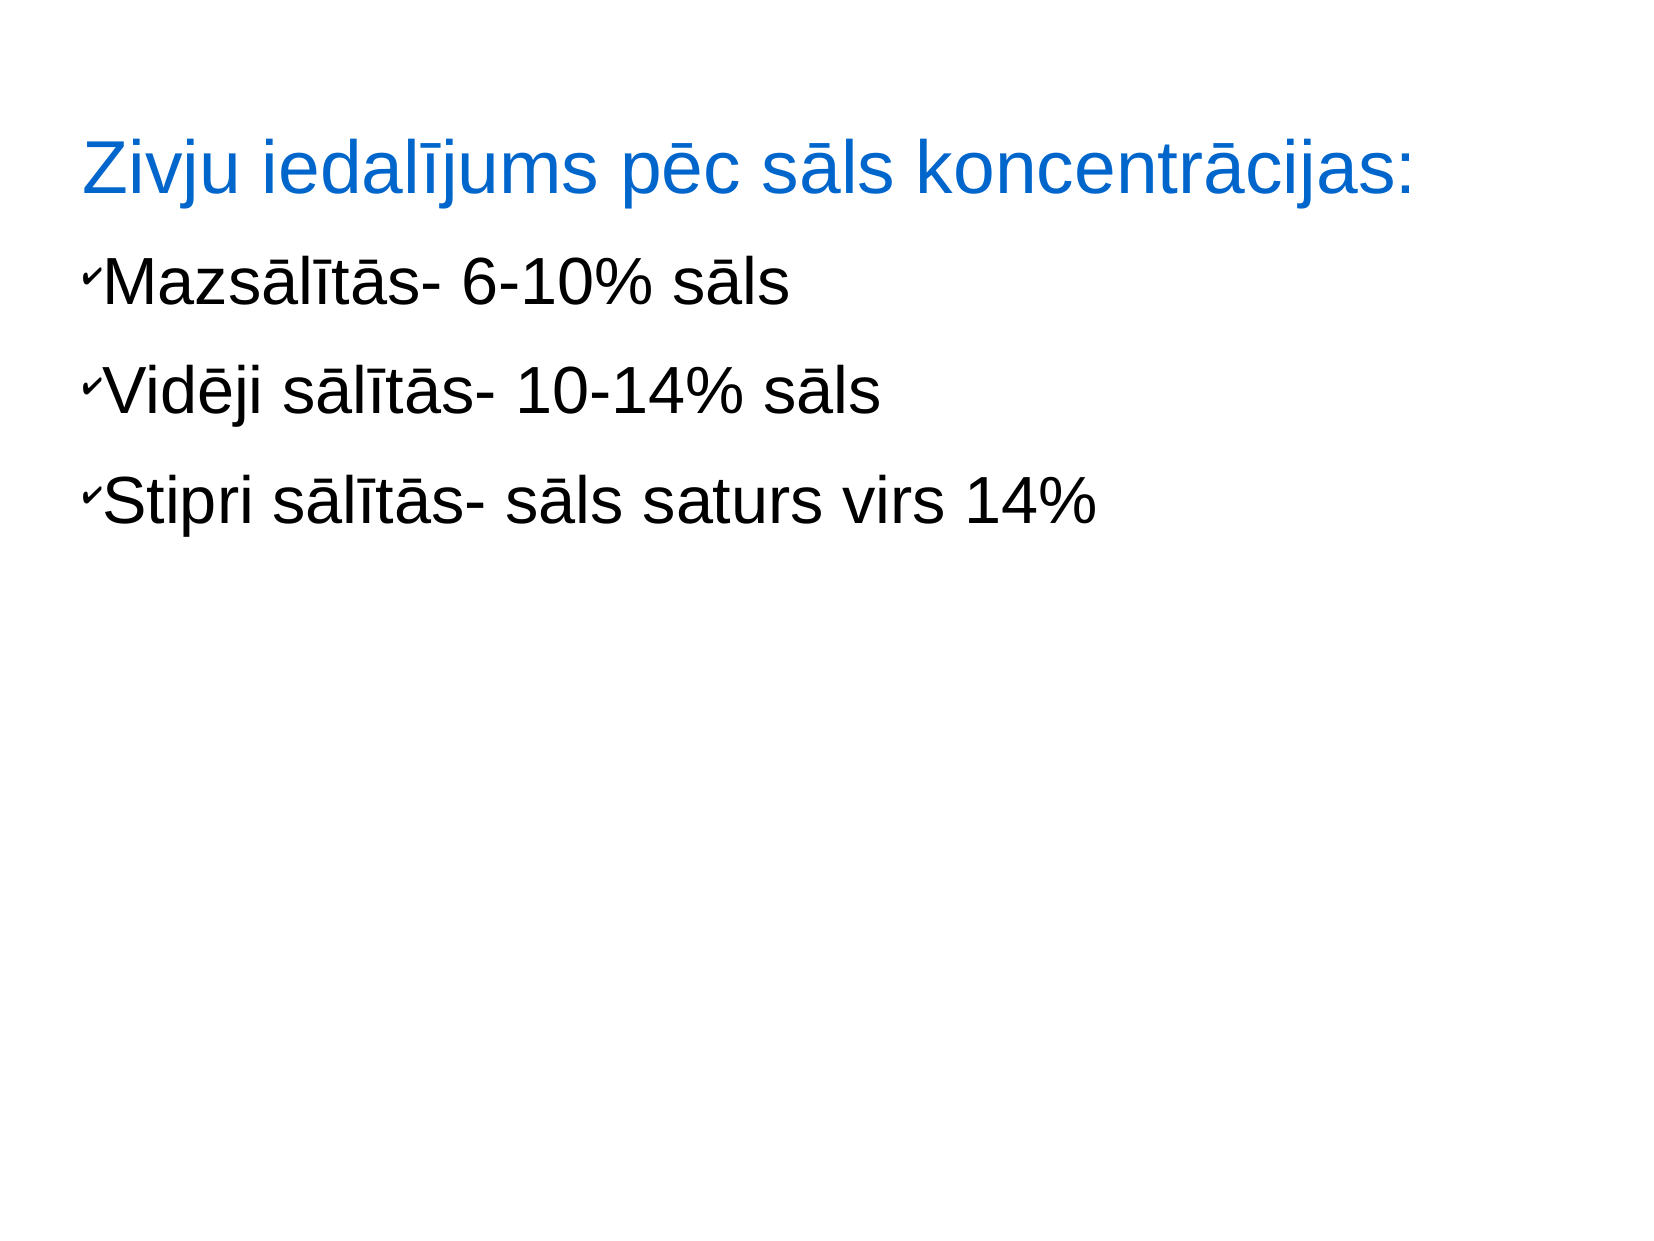

Zivju iedalījums pēc sāls koncentrācijas:
Mazsālītās- 6-10% sāls
Vidēji sālītās- 10-14% sāls
Stipri sālītās- sāls saturs virs 14%
#